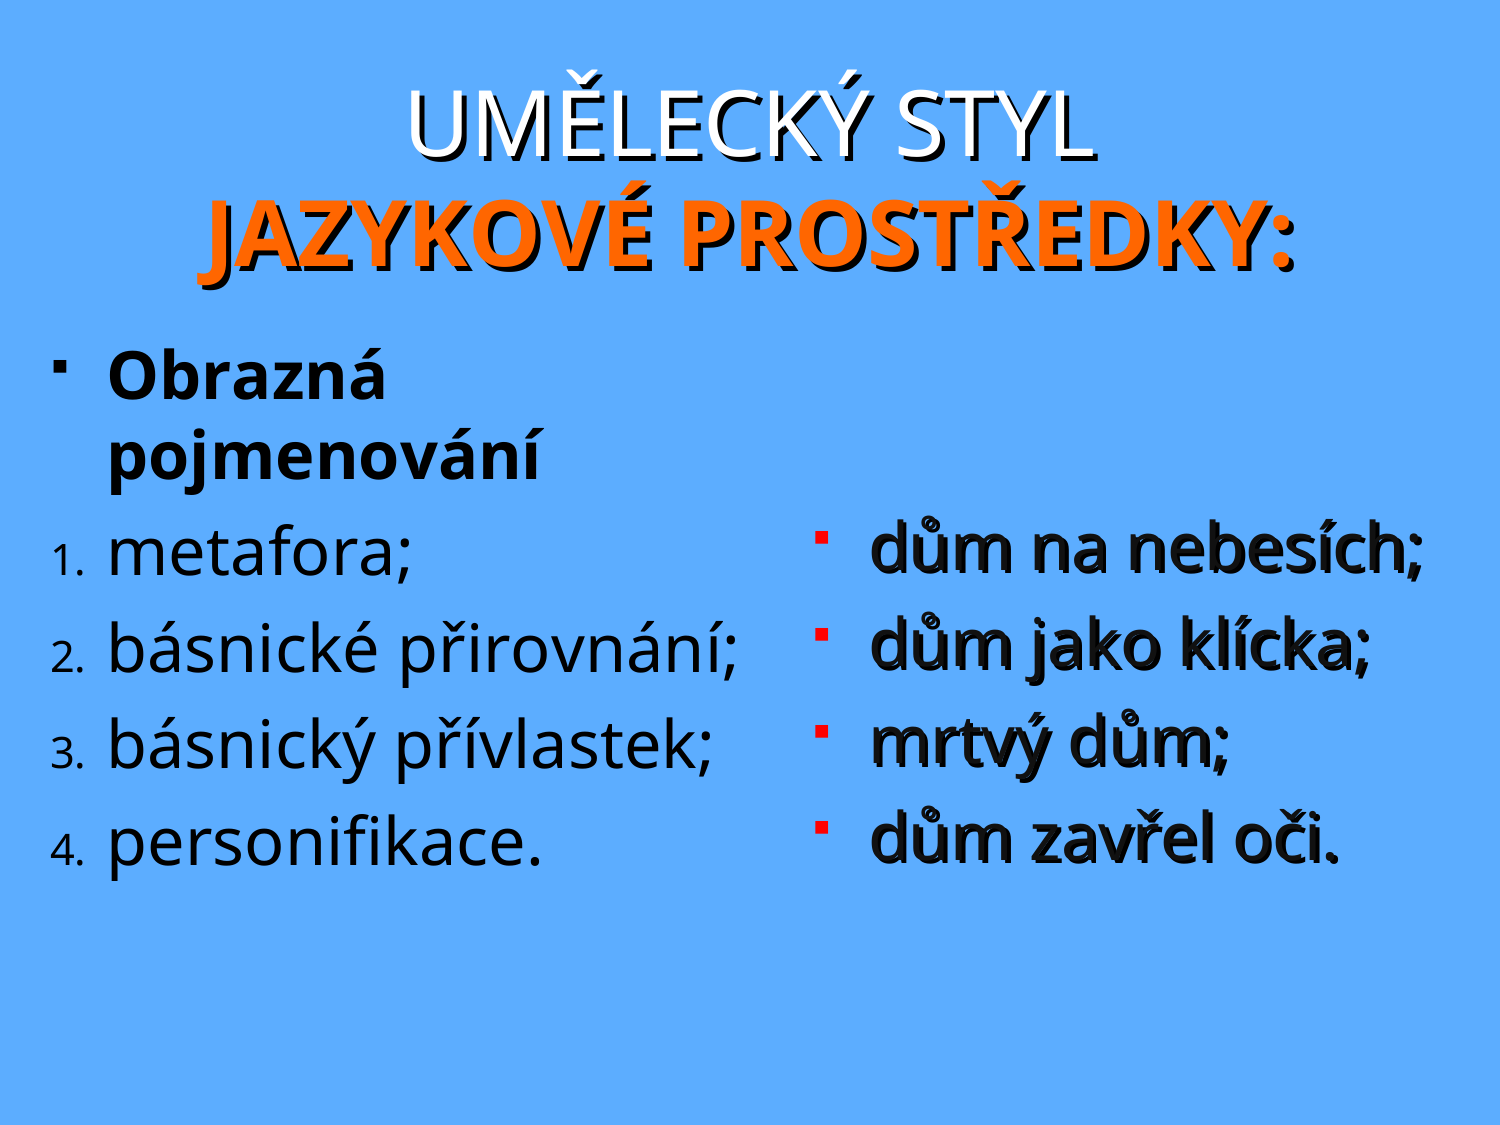

# UMĚLECKÝ STYL JAZYKOVÉ PROSTŘEDKY:
Obrazná pojmenování
metafora;
básnické přirovnání;
básnický přívlastek;
personifikace.
dům na nebesích;
dům jako klícka;
mrtvý dům;
dům zavřel oči.